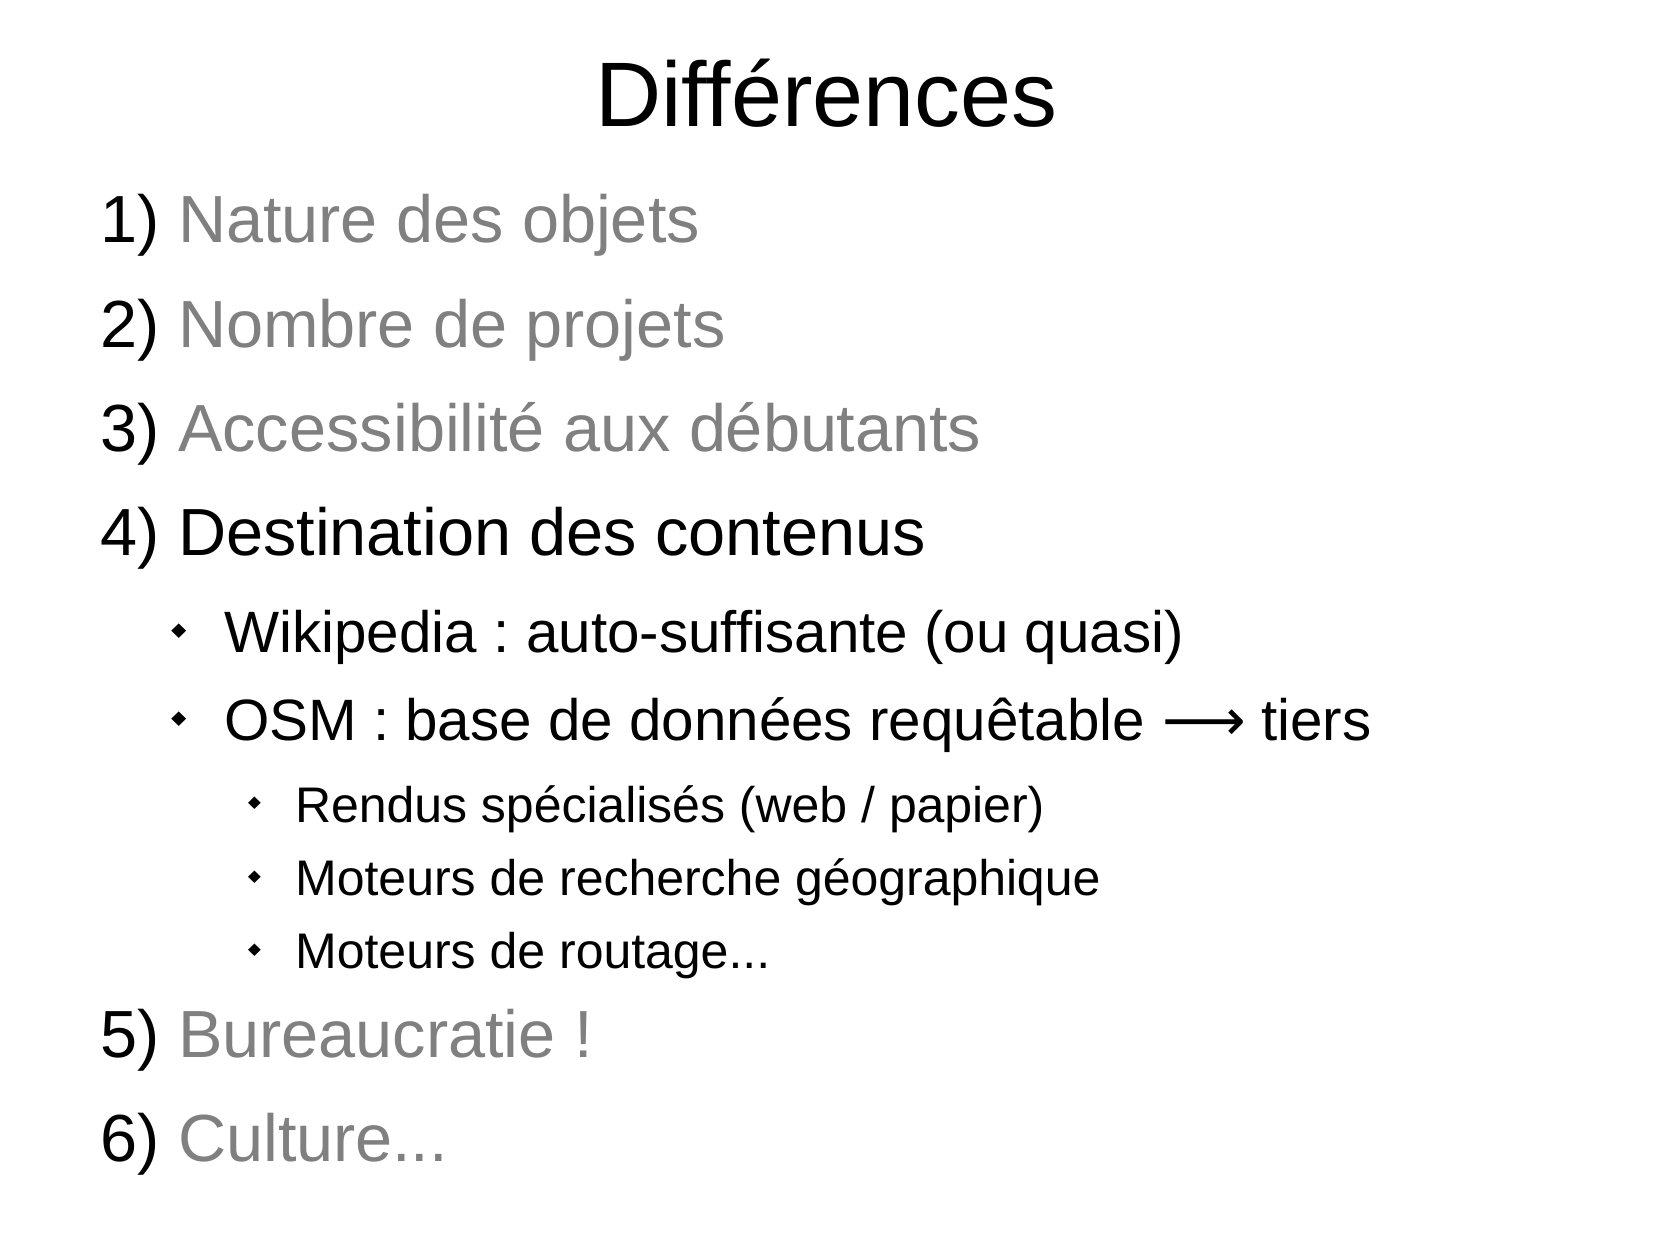

# Différences
Nature des objets
Nombre de projets
Accessibilité aux débutants
Destination des contenus
Wikipedia : auto-suffisante (ou quasi)
OSM : base de données requêtable ⟶ tiers
Rendus spécialisés (web / papier)
Moteurs de recherche géographique
Moteurs de routage...
Bureaucratie !
Culture...